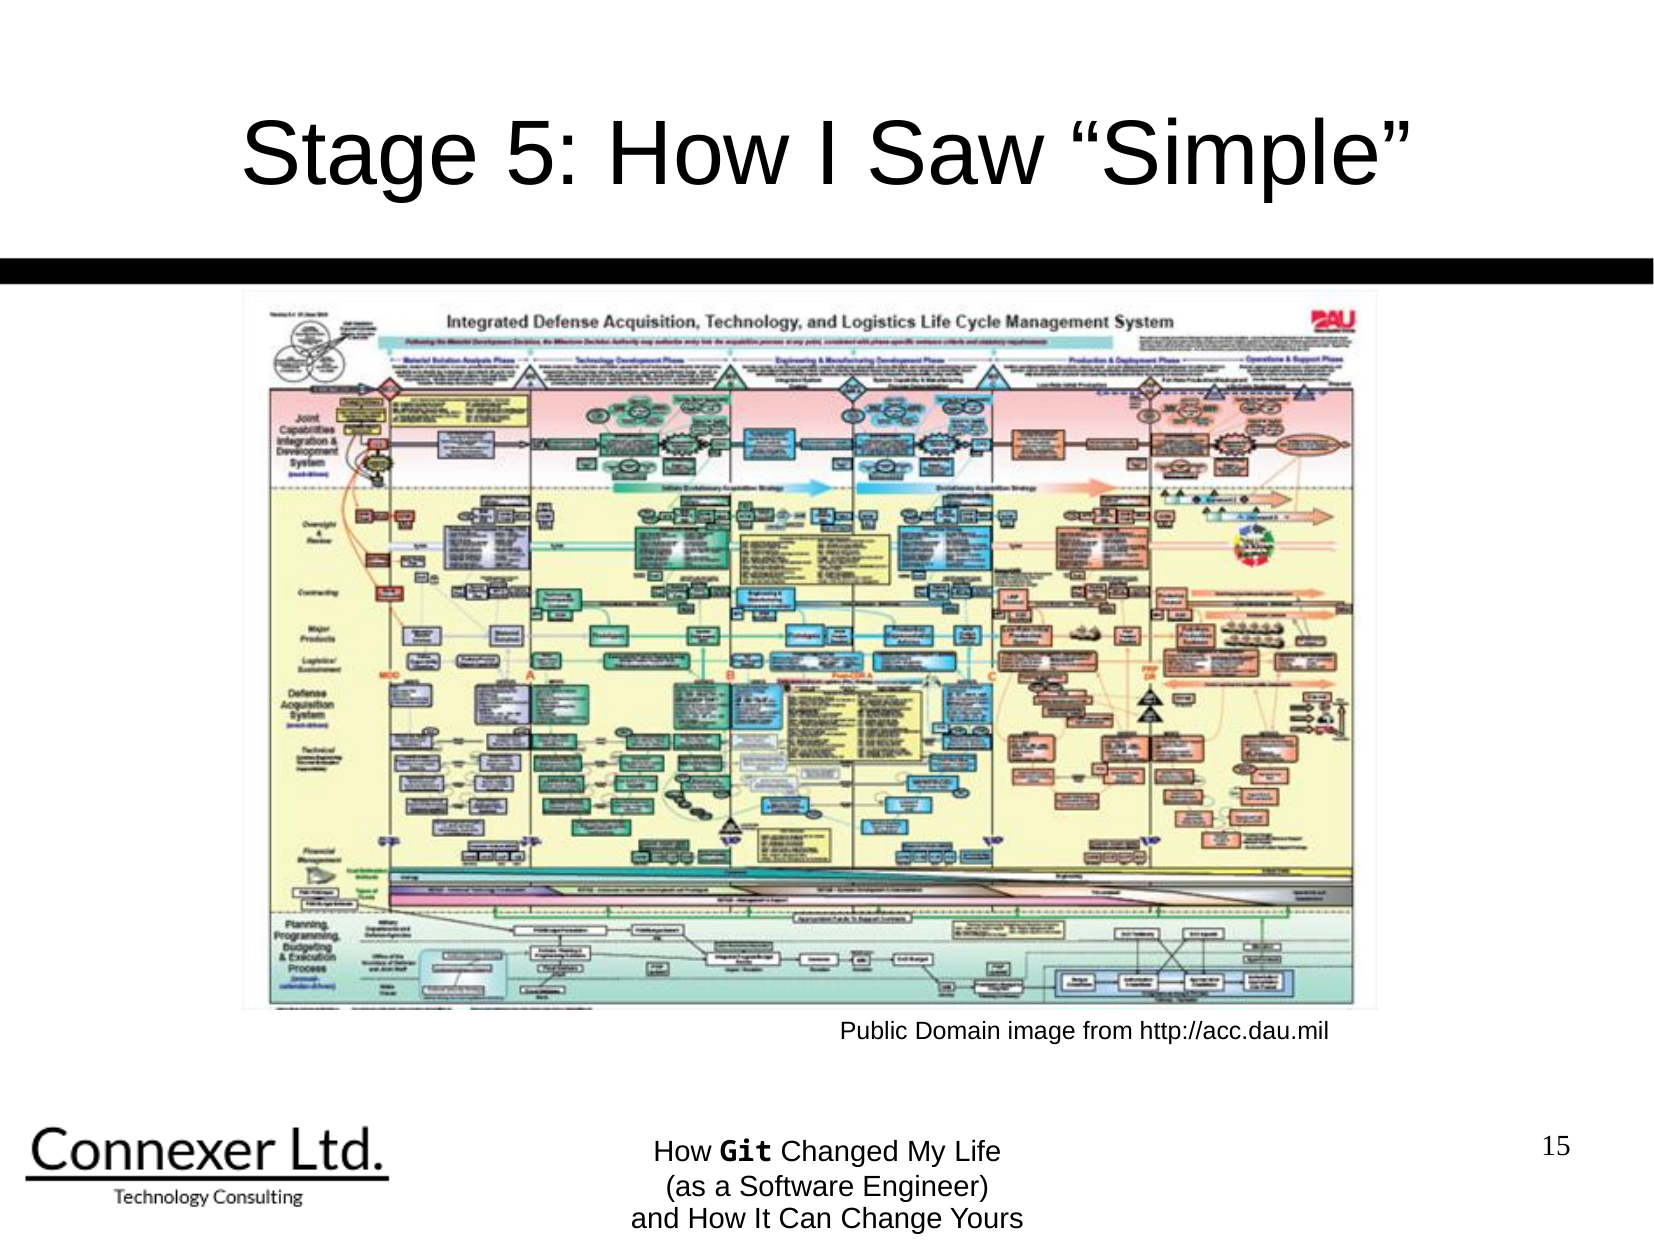

# Stage 5: How I Saw “Simple”
Public Domain image from http://acc.dau.mil
15